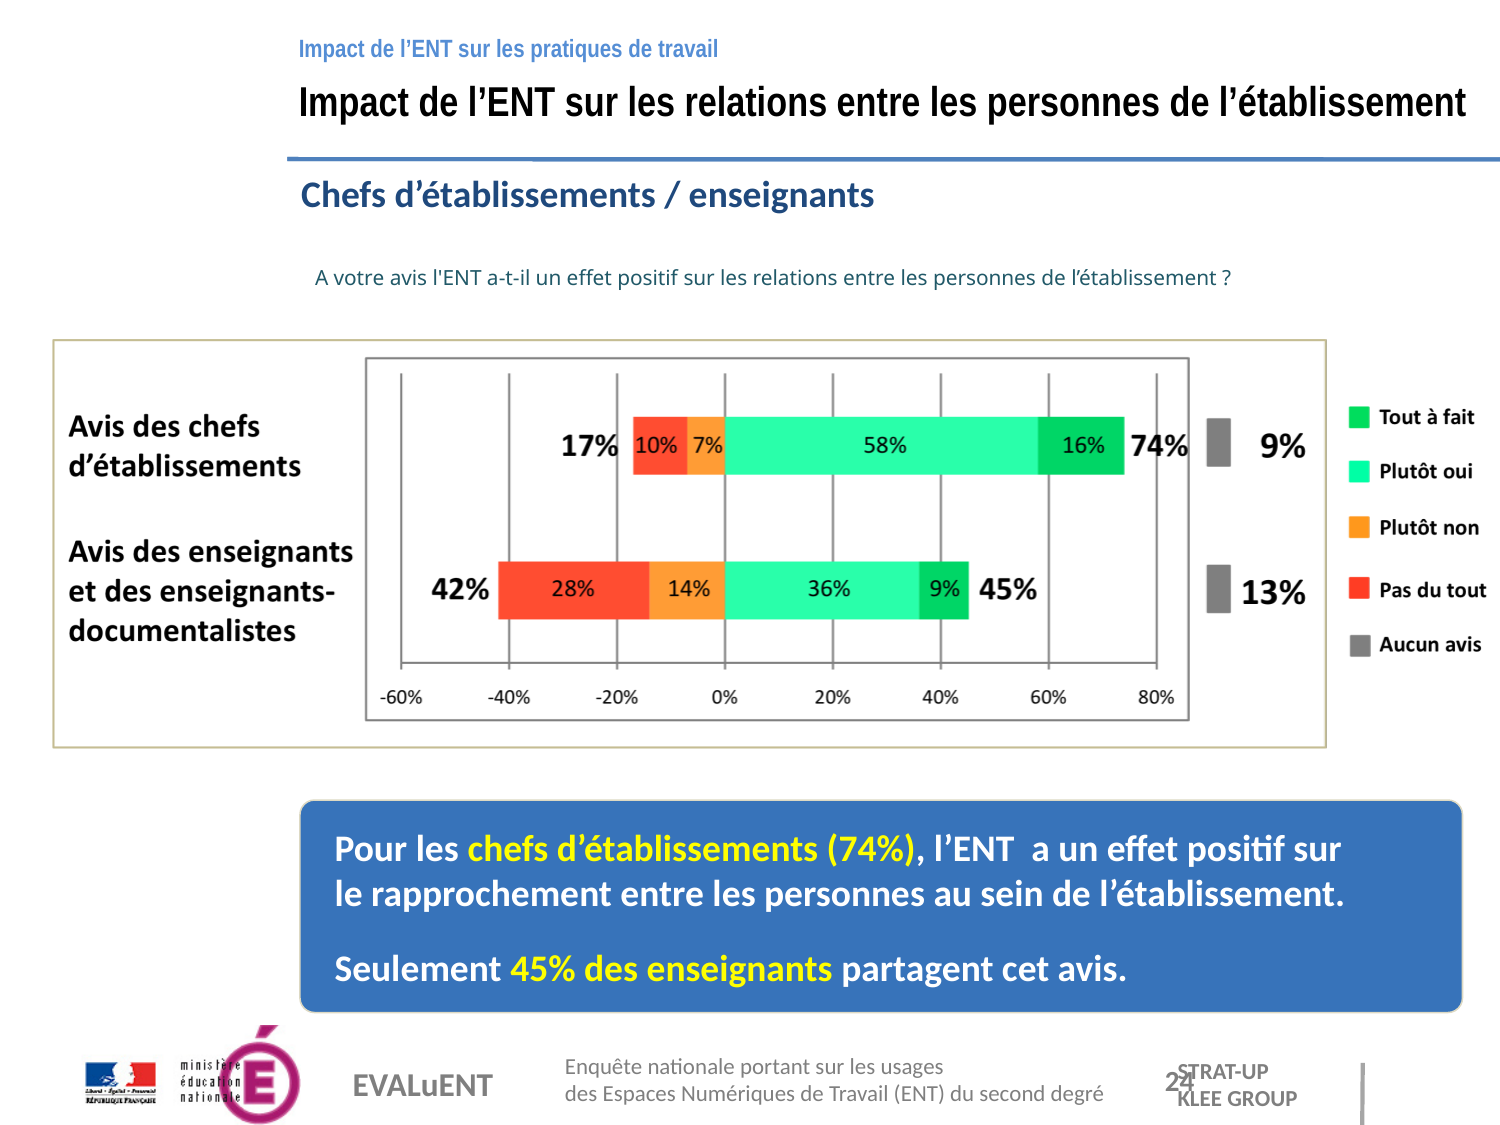

Impact de l’ENT sur les pratiques de travail
Impact de l’ENT sur les relations entre les personnes de l’établissement
Chefs d’établissements / enseignants
A votre avis l'ENT a-t-il un effet positif sur les relations entre les personnes de l’établissement ?
Pour les chefs d’établissements (74%), l’ENT a un effet positif sur
le rapprochement entre les personnes au sein de l’établissement.
Seulement 45% des enseignants partagent cet avis.